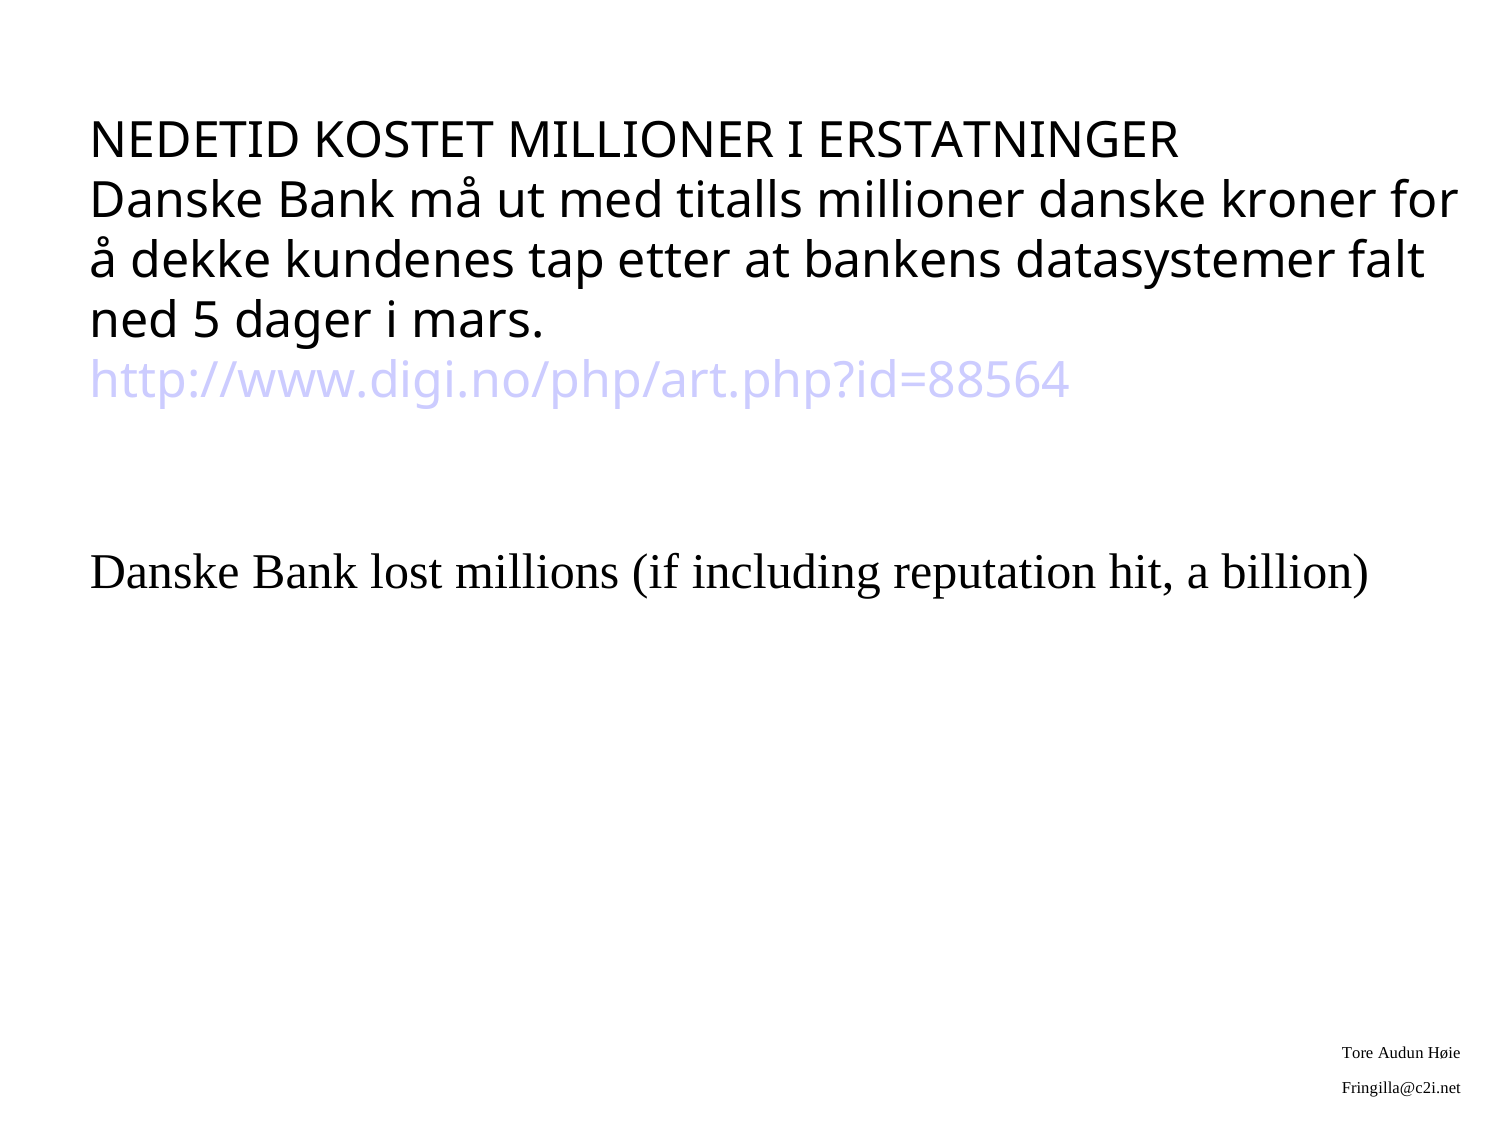

NEDETID KOSTET MILLIONER I ERSTATNINGER
Danske Bank må ut med titalls millioner danske kroner for å dekke kundenes tap etter at bankens datasystemer falt ned 5 dager i mars.
http://www.digi.no/php/art.php?id=88564
Danske Bank lost millions (if including reputation hit, a billion)
Tore Audun Høie
Fringilla@c2i.net